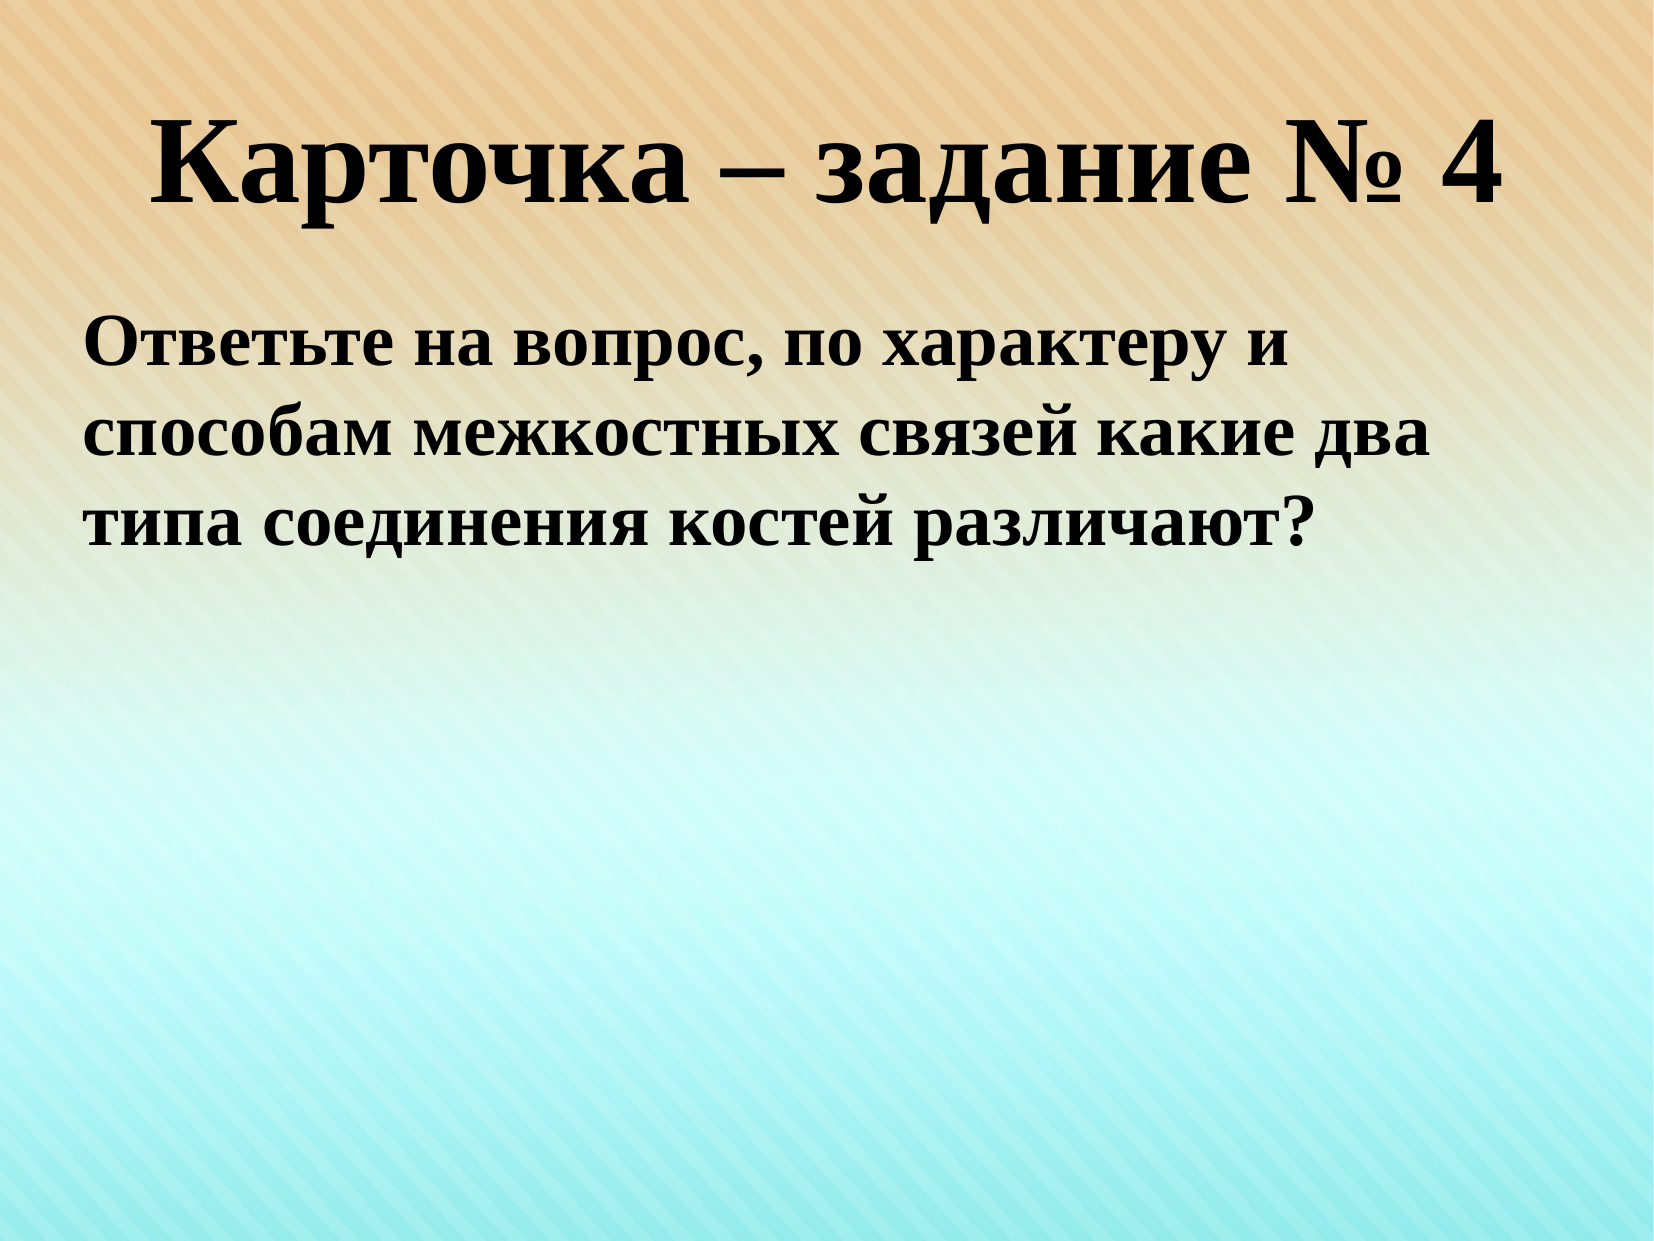

# Карточка – задание № 4
Ответьте на вопрос, по характеру и способам межкостных связей какие два типа соединения костей различают?